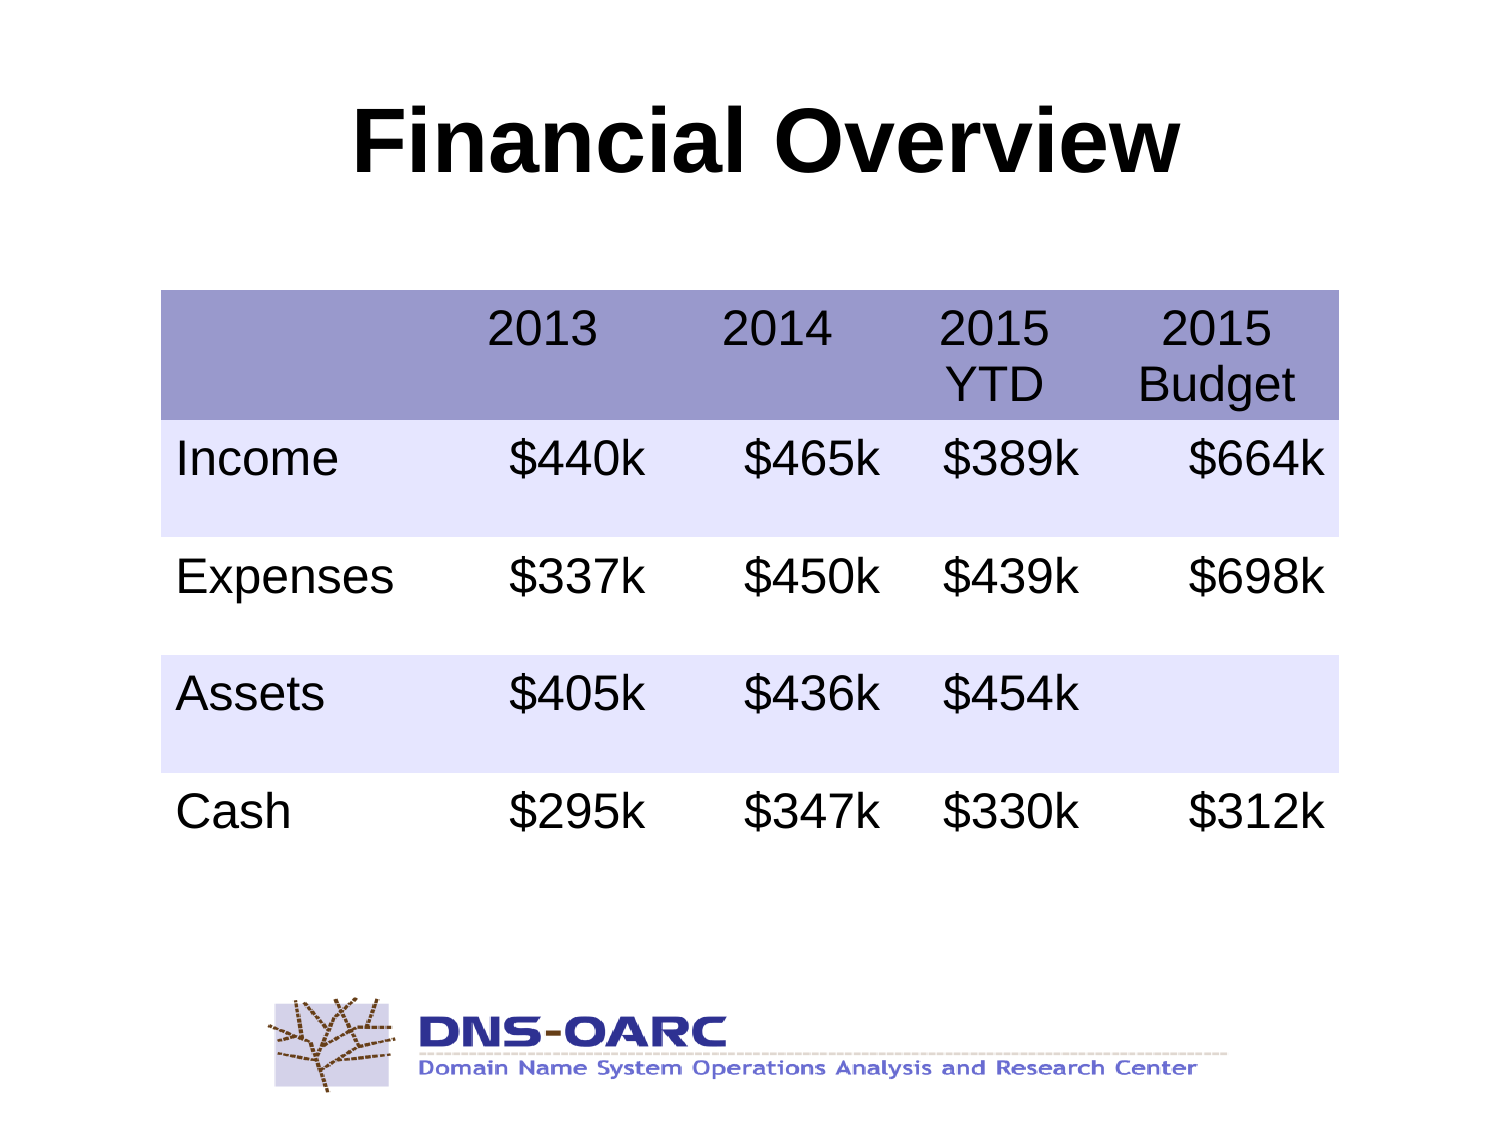

# Financial Overview
| | 2013 | 2014 | 2015 YTD | 2015 Budget |
| --- | --- | --- | --- | --- |
| Income | $440k | $465k | $389k | $664k |
| Expenses | $337k | $450k | $439k | $698k |
| Assets | $405k | $436k | $454k | |
| Cash | $295k | $347k | $330k | $312k |